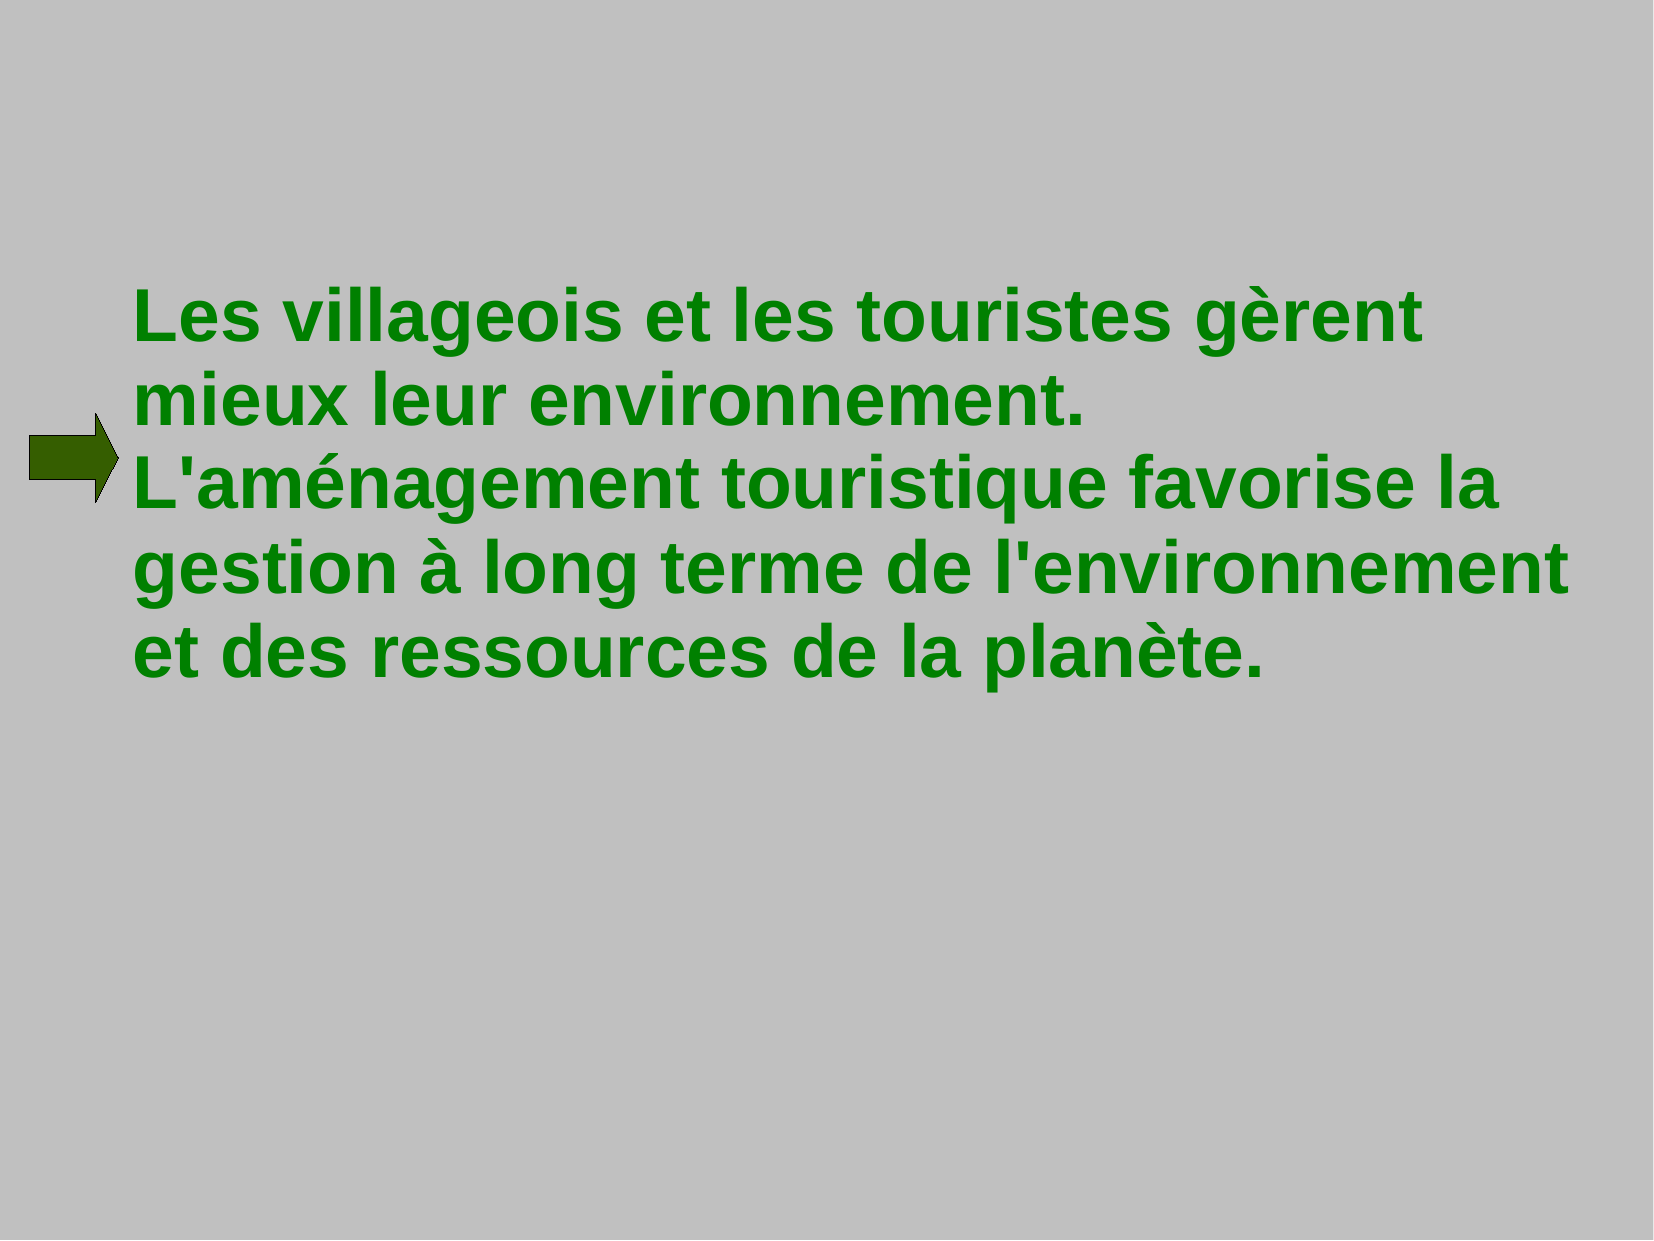

Les villageois et les touristes gèrent mieux leur environnement.
L'aménagement touristique favorise la gestion à long terme de l'environnement
et des ressources de la planète.